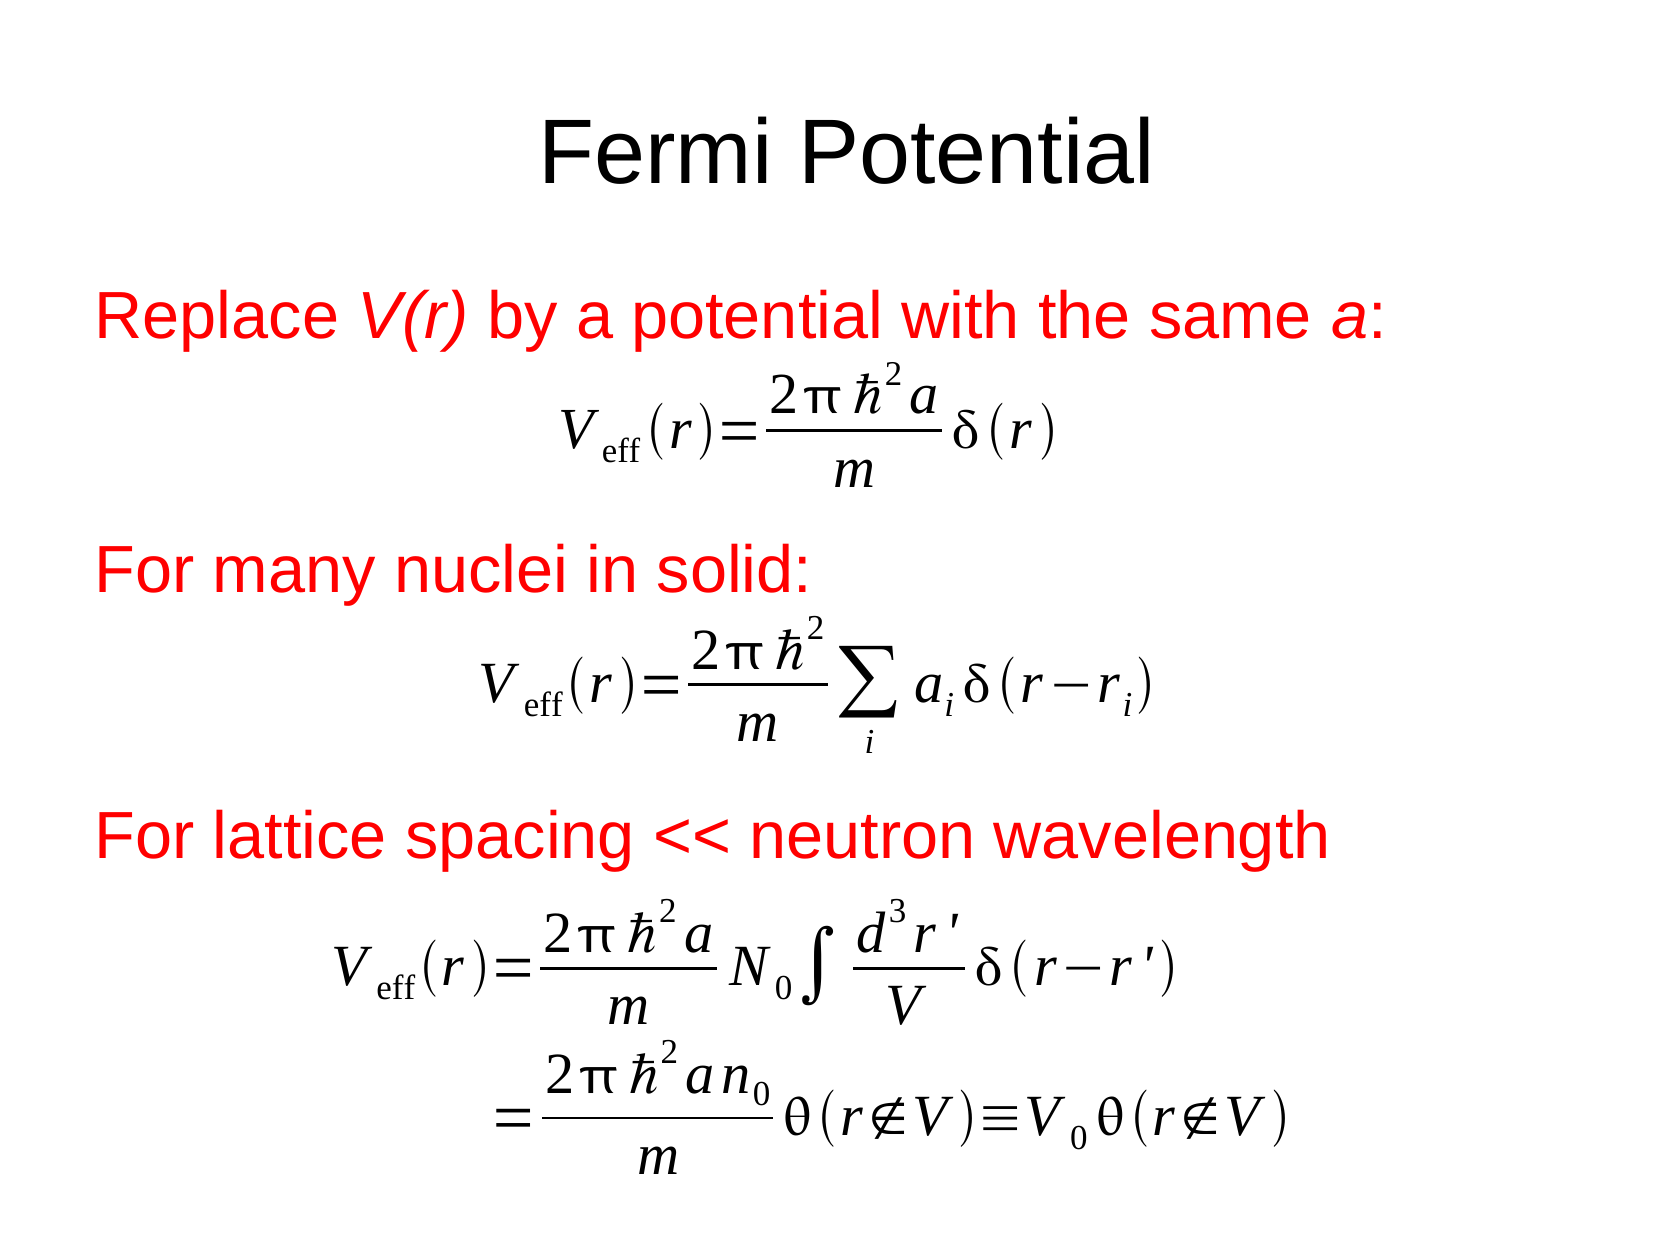

# Fermi Potential
Replace V(r) by a potential with the same a:
For many nuclei in solid:
For lattice spacing << neutron wavelength